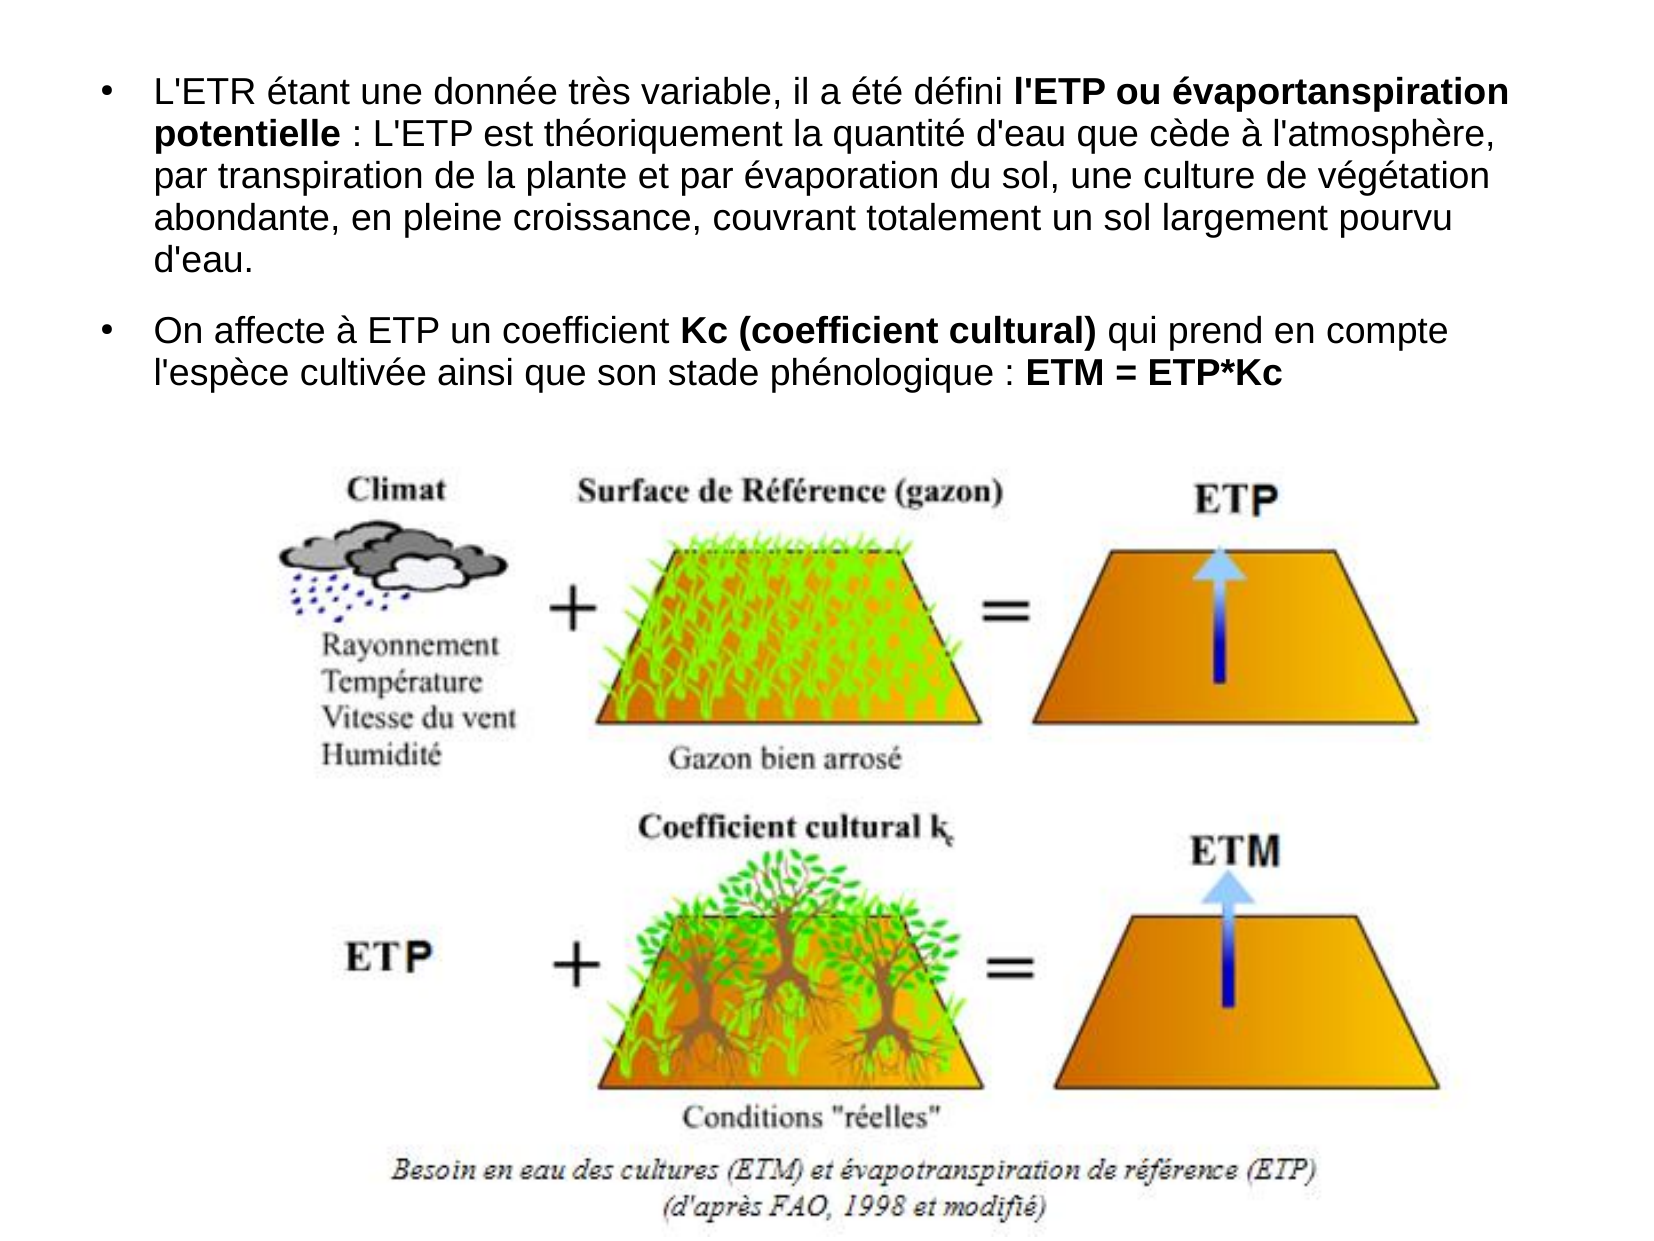

# L'ETR étant une donnée très variable, il a été défini l'ETP ou évaportanspiration potentielle : L'ETP est théoriquement la quantité d'eau que cède à l'atmosphère, par transpiration de la plante et par évaporation du sol, une culture de végétation abondante, en pleine croissance, couvrant totalement un sol largement pourvu d'eau.
On affecte à ETP un coefficient Kc (coefficient cultural) qui prend en compte l'espèce cultivée ainsi que son stade phénologique : ETM = ETP*Kc